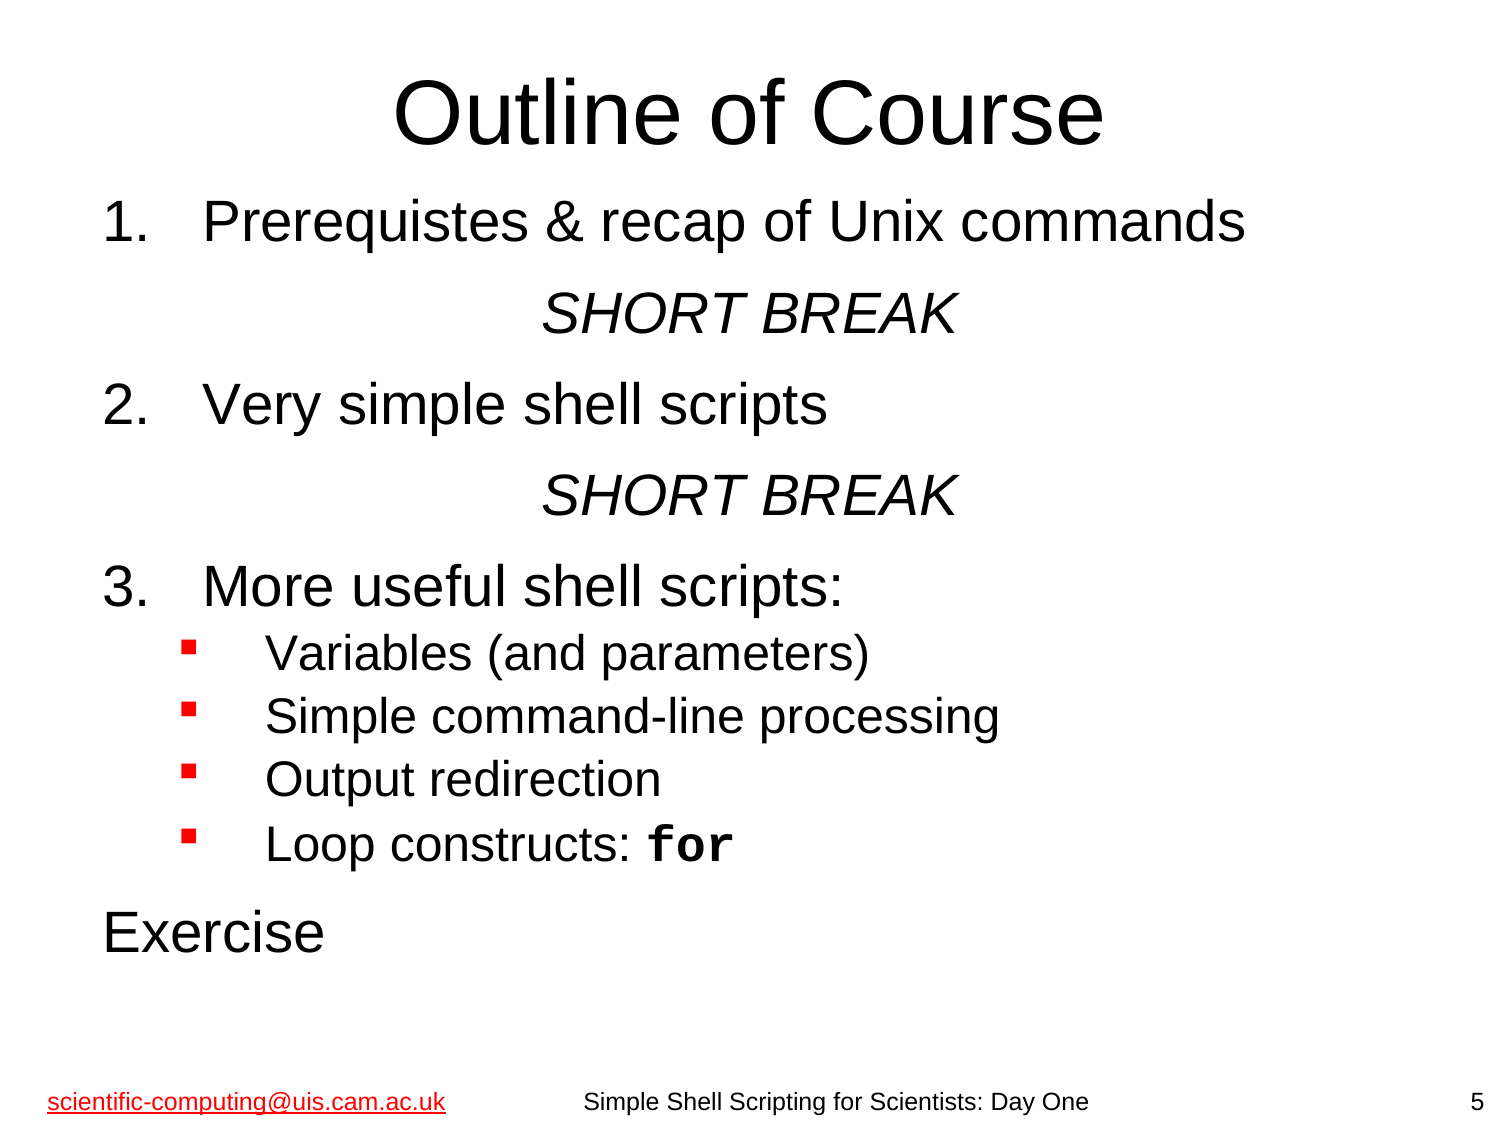

# Outline of Course
1.	Prerequistes & recap of Unix commands
SHORT BREAK
2.	Very simple shell scripts
SHORT BREAK
3.	More useful shell scripts:
Variables (and parameters)
Simple command-line processing
Output redirection
Loop constructs: for
Exercise
escience-support@ucs.cam.ac.uk	Simple Shell Scripting for Scientists: Day One
5